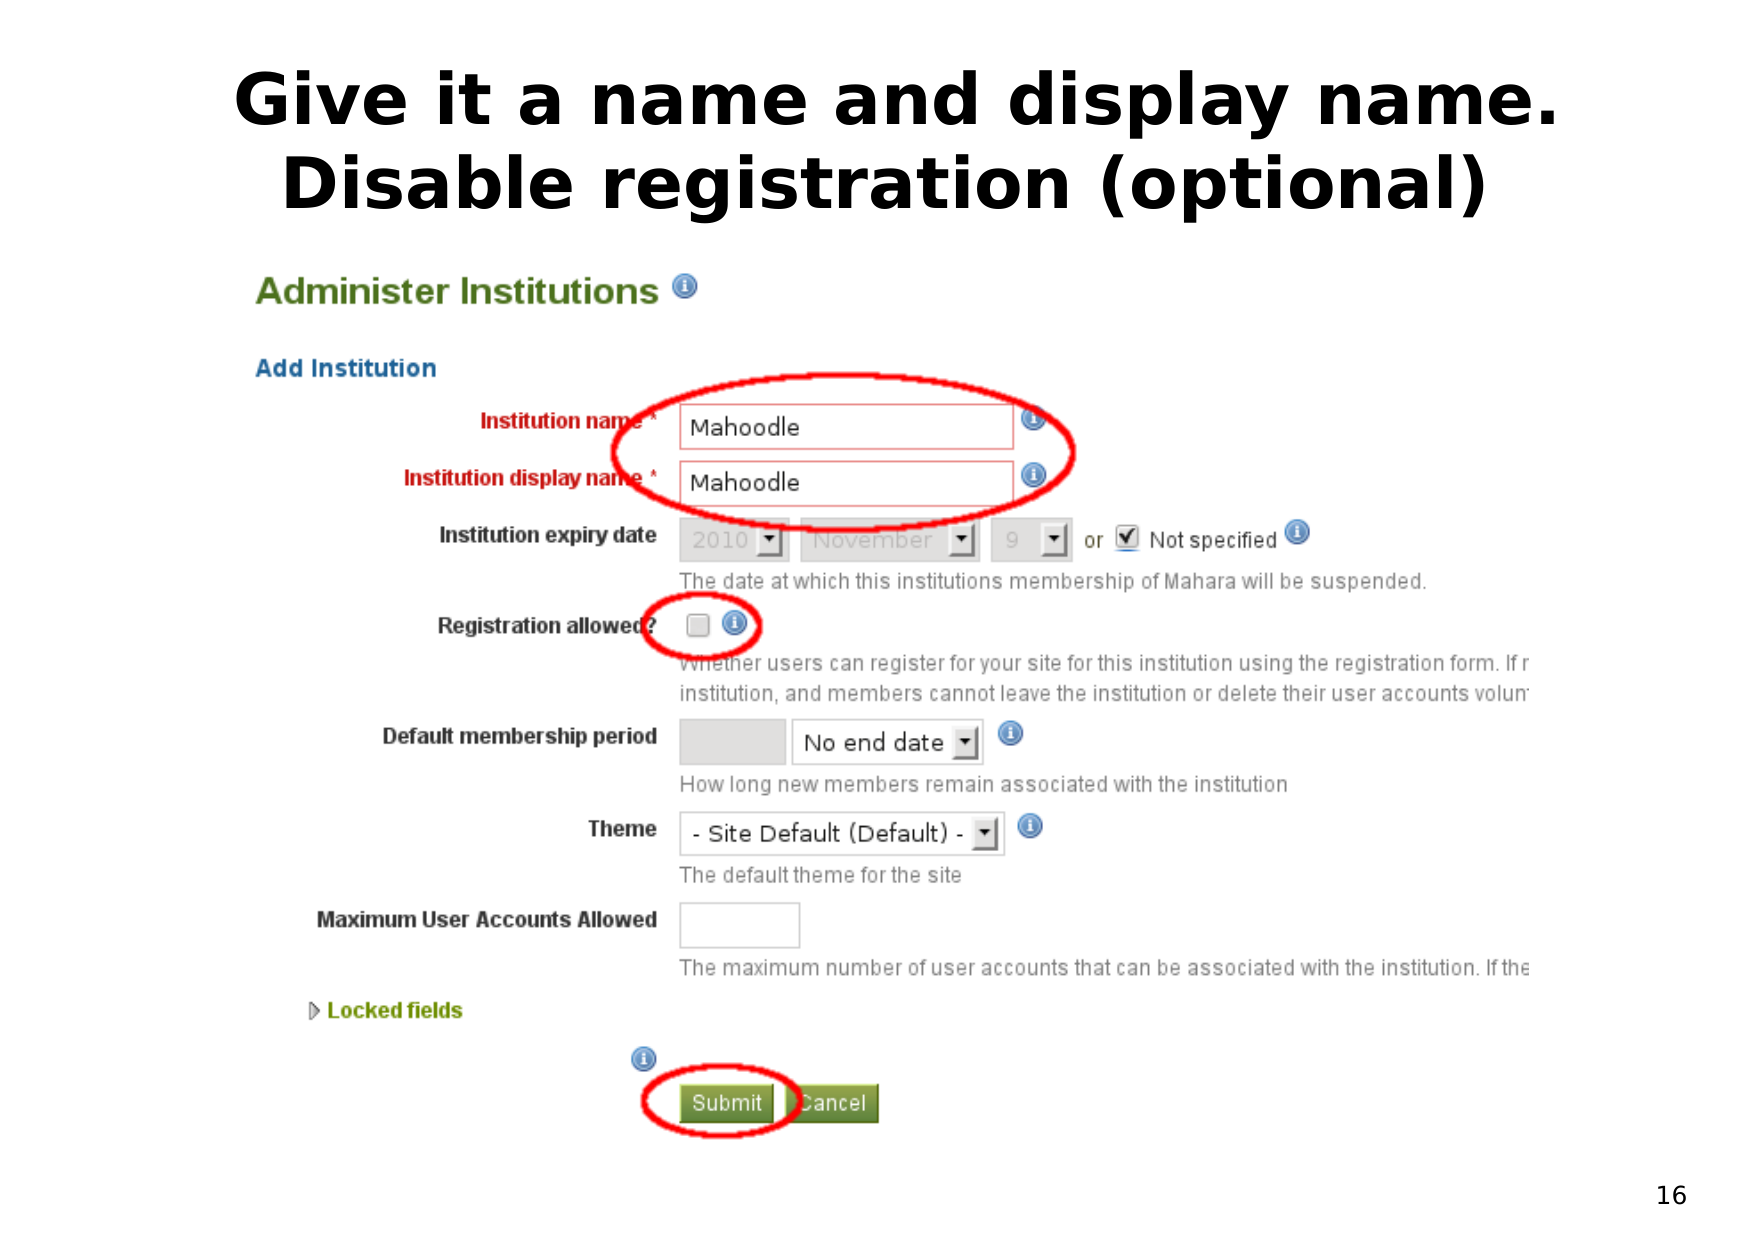

# Give it a name and display name. Disable registration (optional)
16